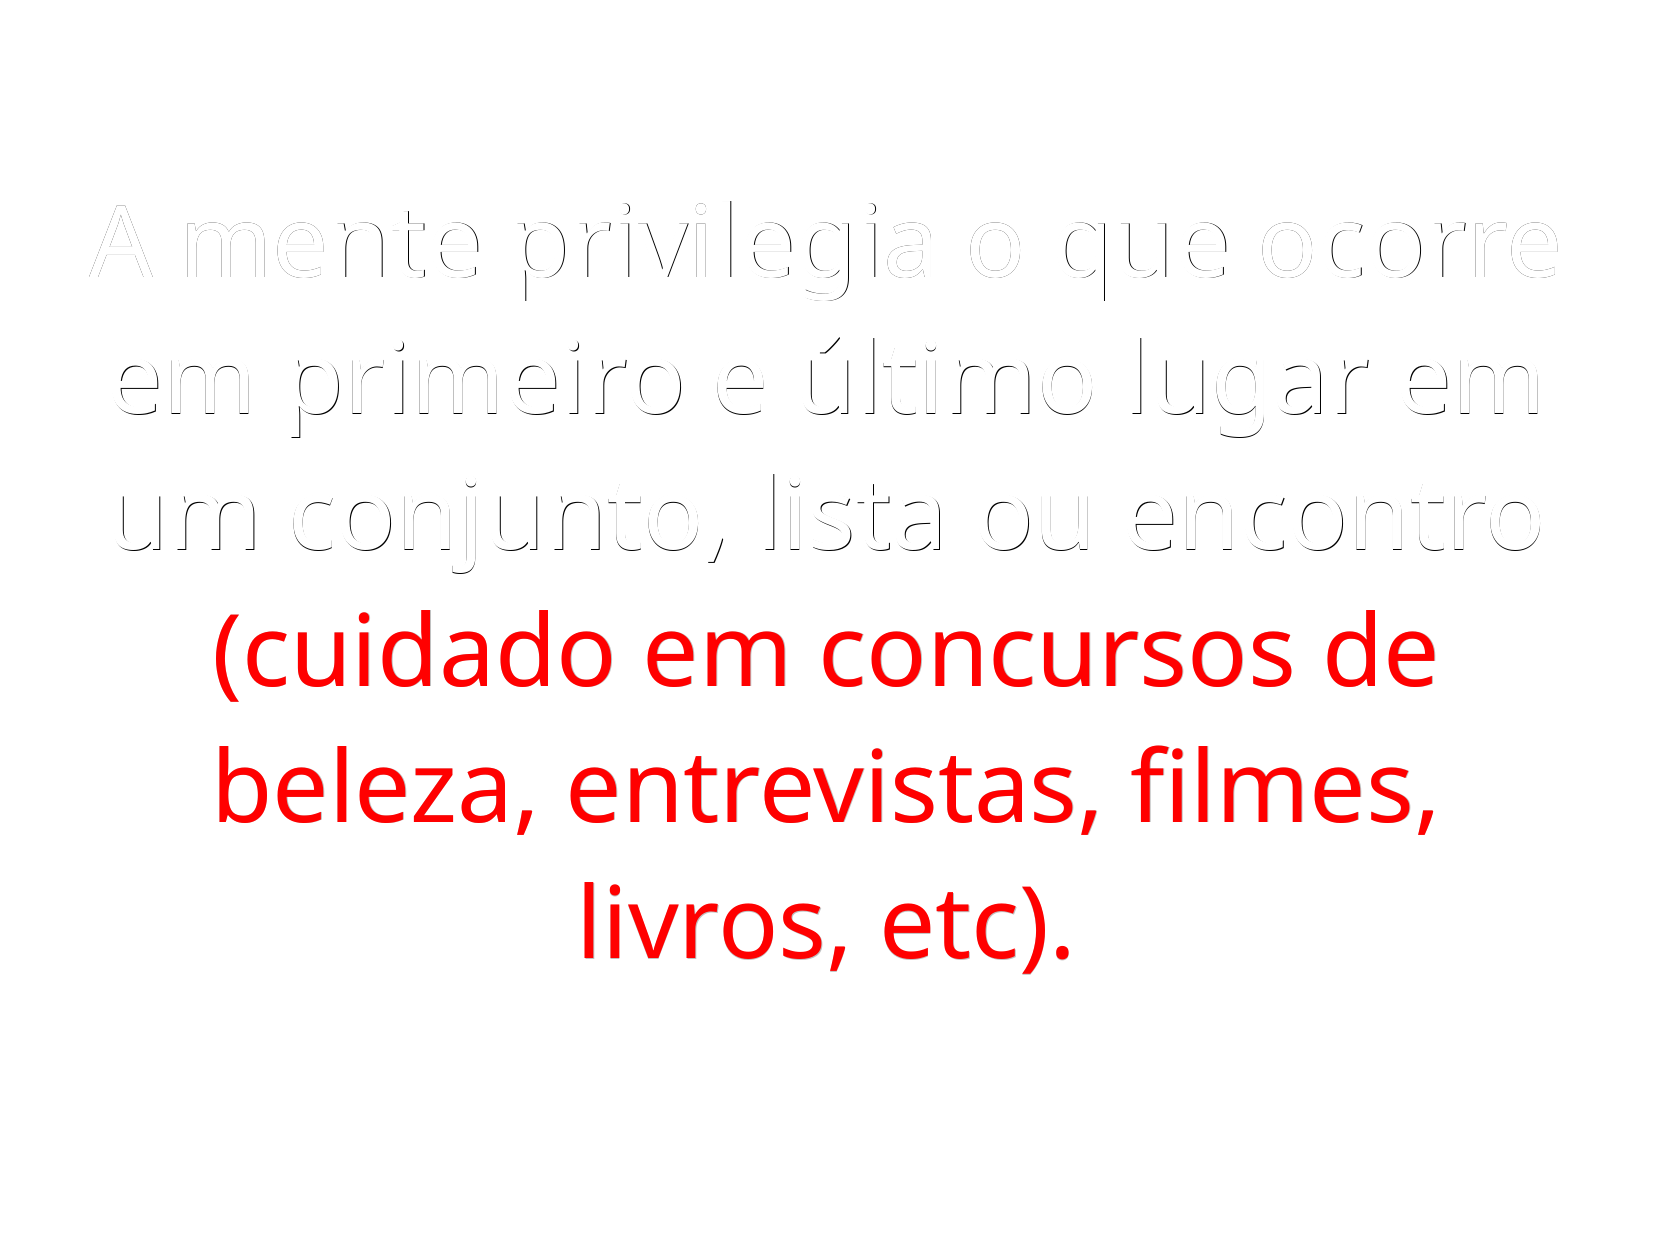

# A mente privilegia o que ocorre em primeiro e último lugar em um conjunto, lista ou encontro (cuidado em concursos de beleza, entrevistas, filmes, livros, etc).